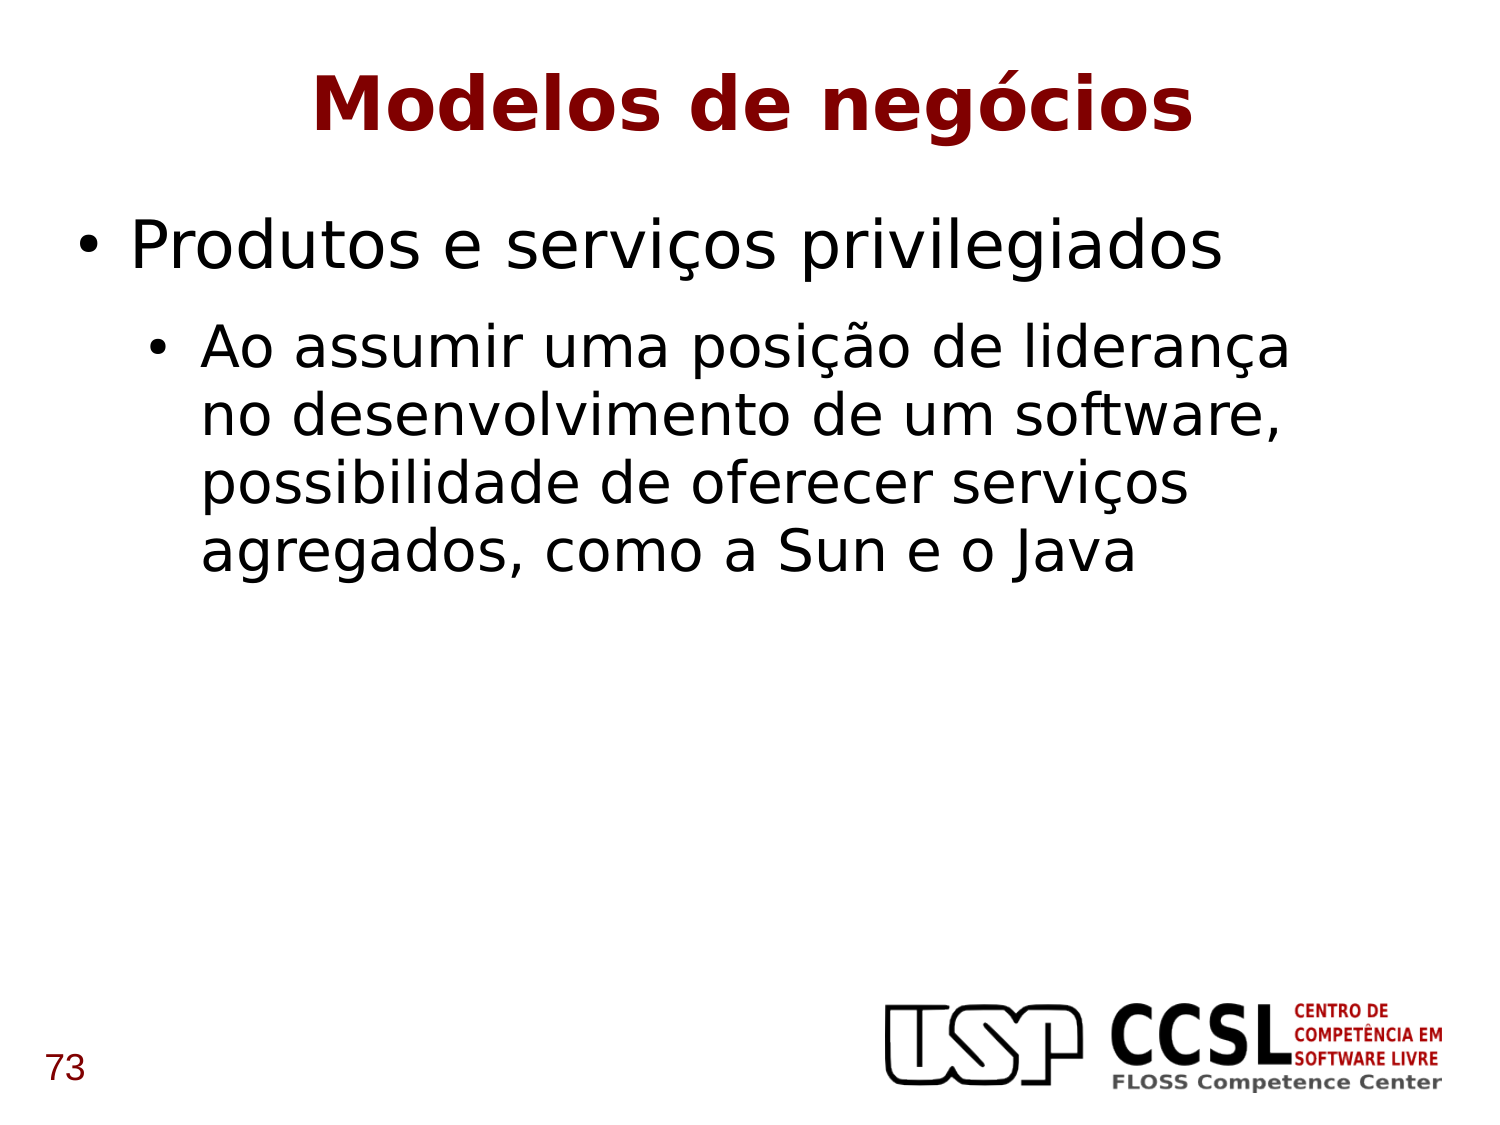

# Modelos de negócios
Produtos e serviços privilegiados
Ao assumir uma posição de liderança
no desenvolvimento de um software,
possibilidade de oferecer serviços
agregados, como a Sun e o Java